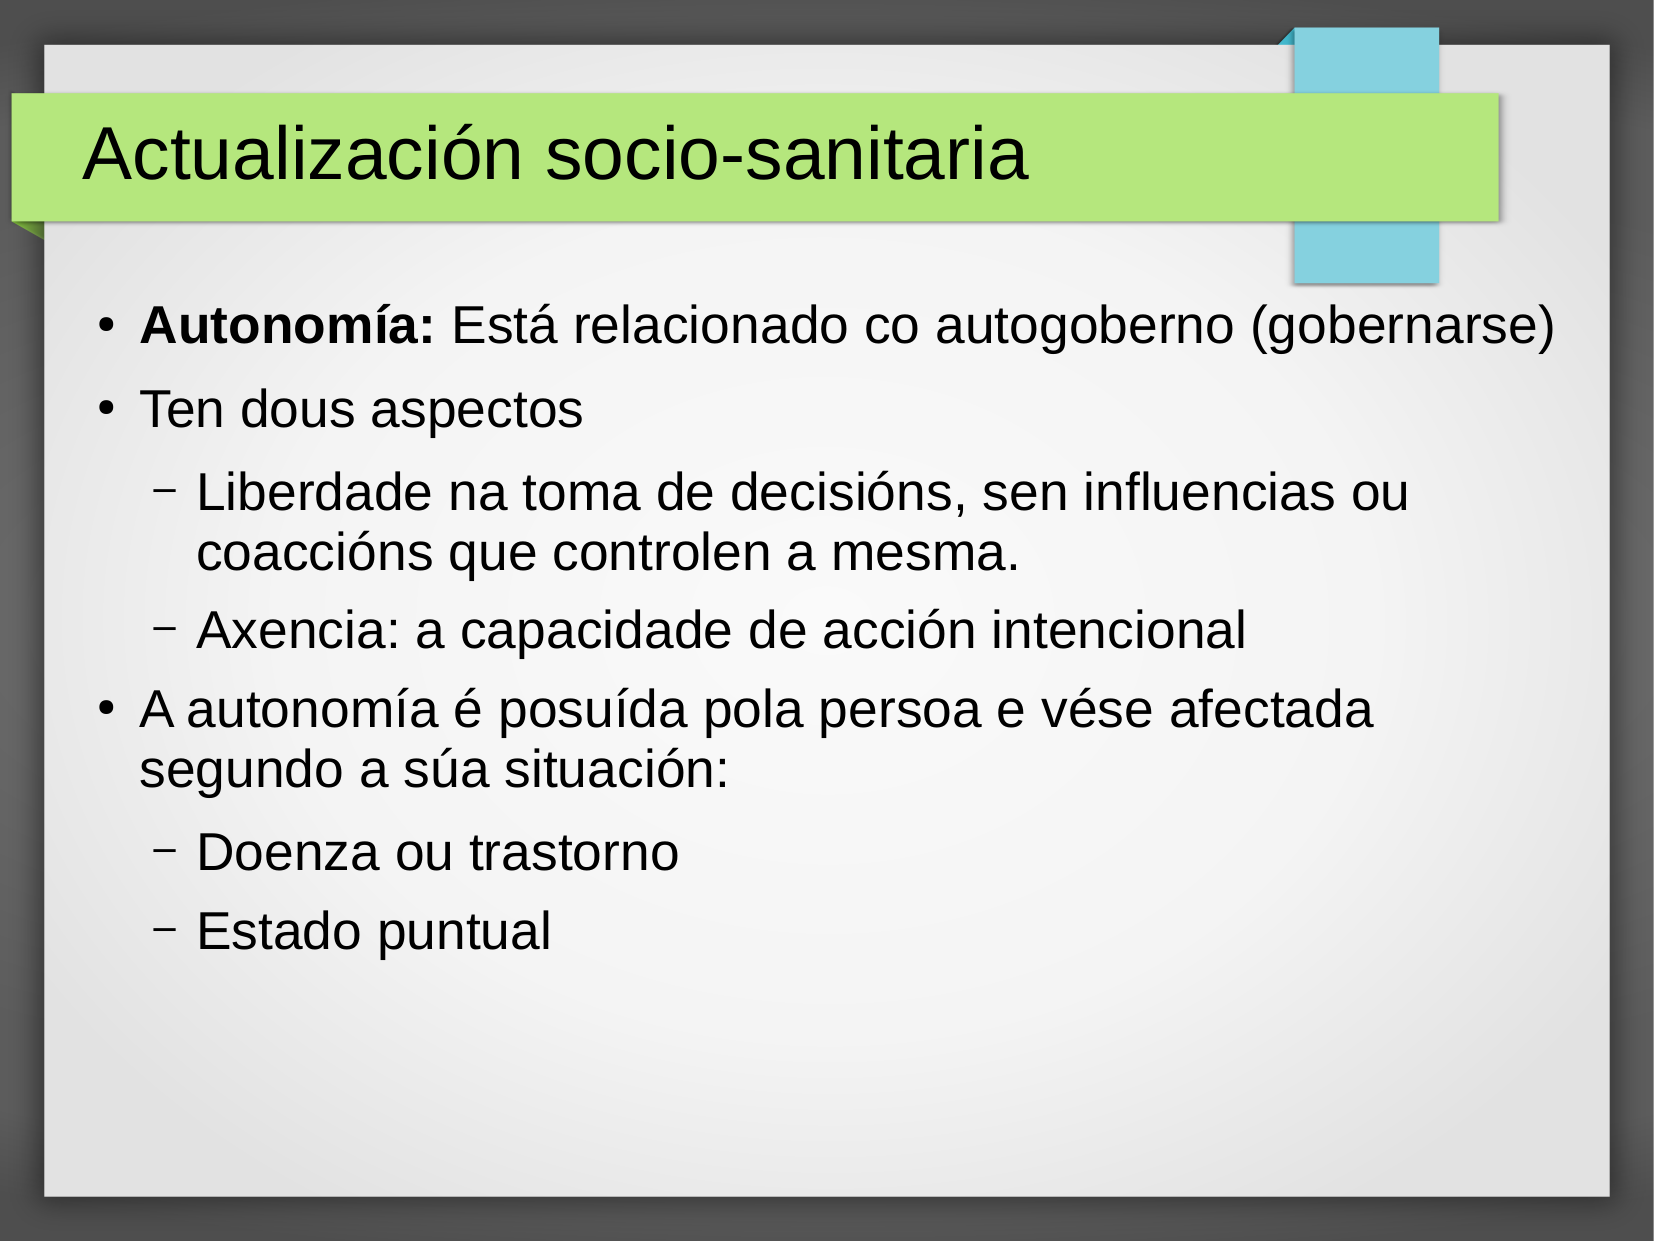

# Actualización socio-sanitaria
Autonomía: Está relacionado co autogoberno (gobernarse)
Ten dous aspectos
Liberdade na toma de decisións, sen influencias ou coaccións que controlen a mesma.
Axencia: a capacidade de acción intencional
A autonomía é posuída pola persoa e vése afectada segundo a súa situación:
Doenza ou trastorno
Estado puntual